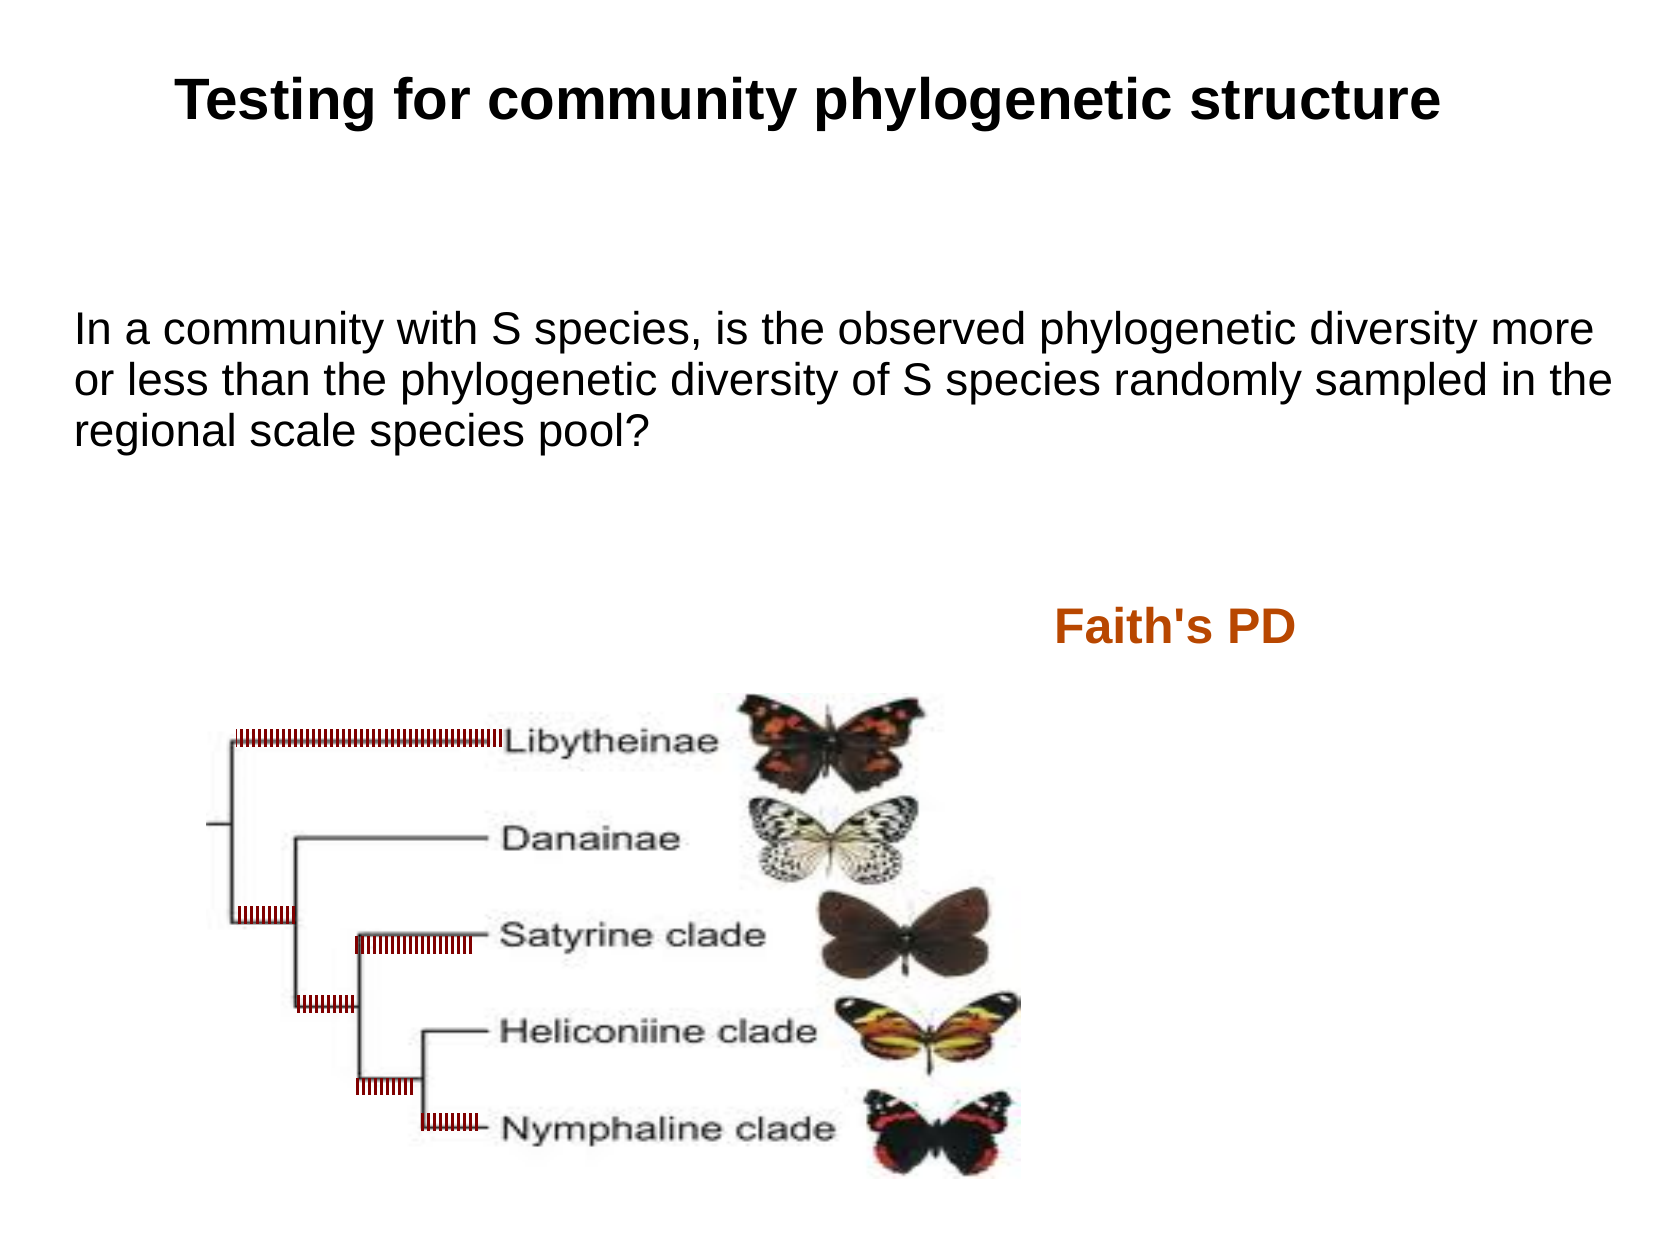

Testing for community phylogenetic structure
In a community with S species, is the observed phylogenetic diversity more or less than the phylogenetic diversity of S species randomly sampled in the regional scale species pool?
Faith's PD